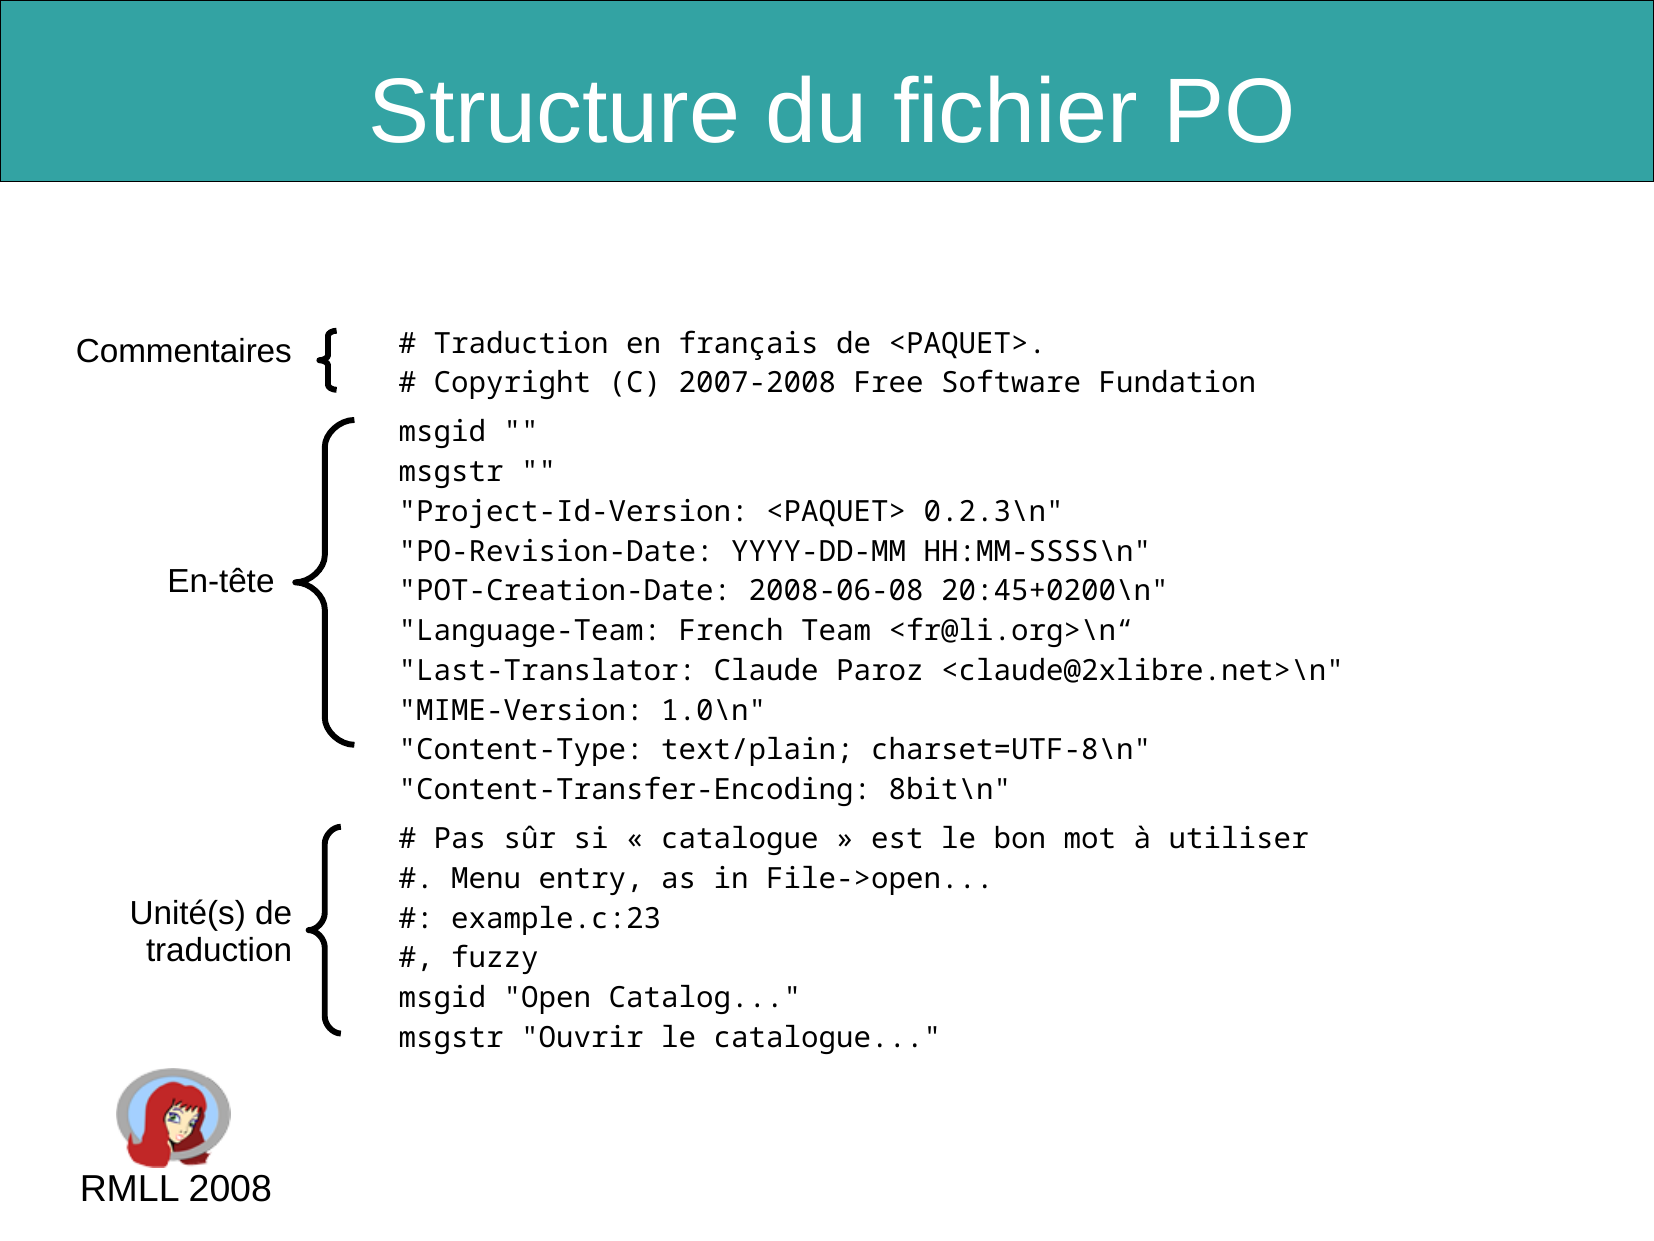

# Structure du fichier PO
# Traduction en français de <PAQUET>.
# Copyright (C) 2007-2008 Free Software Fundation
Commentaires
msgid ""
msgstr ""
"Project-Id-Version: <PAQUET> 0.2.3\n"
"PO-Revision-Date: YYYY-DD-MM HH:MM-SSSS\n"
"POT-Creation-Date: 2008-06-08 20:45+0200\n"
"Language-Team: French Team <fr@li.org>\n“
"Last-Translator: Claude Paroz <claude@2xlibre.net>\n"
"MIME-Version: 1.0\n"
"Content-Type: text/plain; charset=UTF-8\n"
"Content-Transfer-Encoding: 8bit\n"
En-tête
# Pas sûr si « catalogue » est le bon mot à utiliser
#. Menu entry, as in File->open...
#: example.c:23
#, fuzzy
msgid "Open Catalog..."
msgstr "Ouvrir le catalogue..."
Unité(s) de
traduction